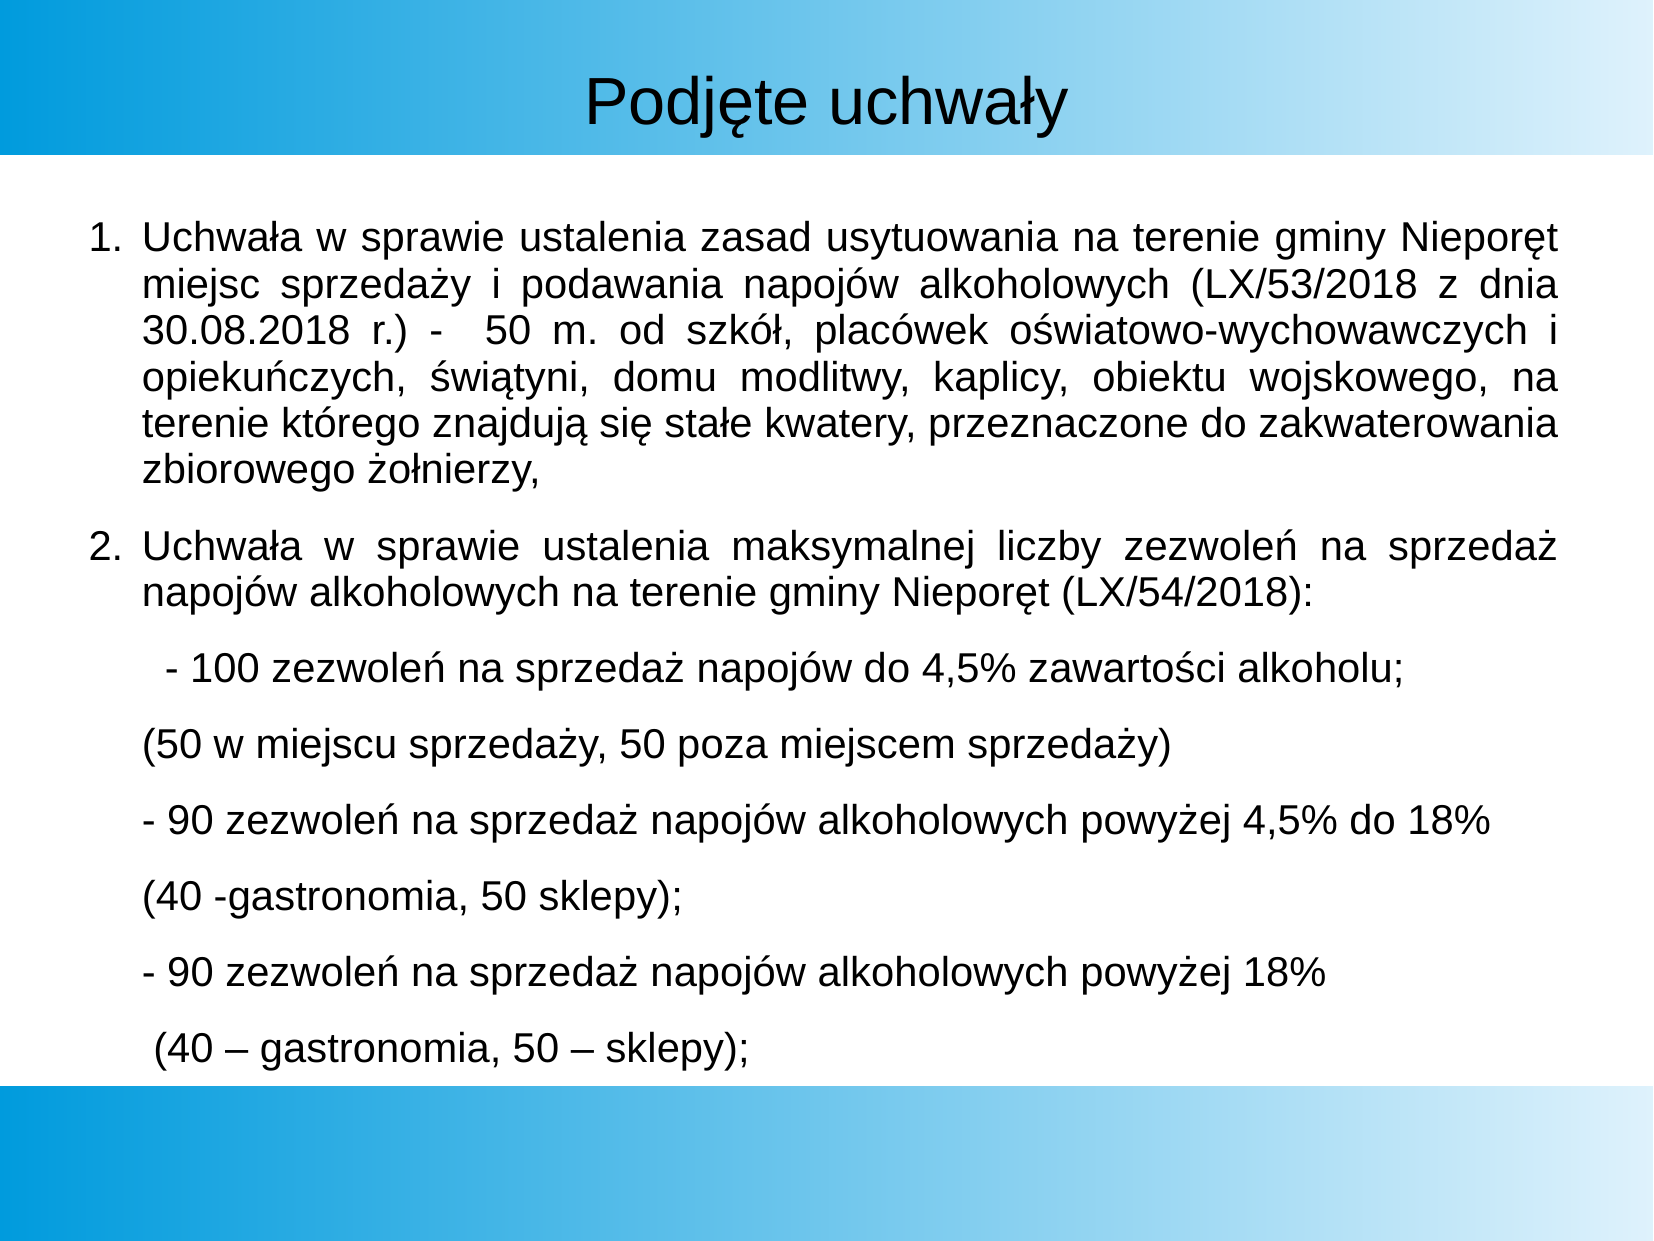

# Podjęte uchwały
Uchwała w sprawie ustalenia zasad usytuowania na terenie gminy Nieporęt miejsc sprzedaży i podawania napojów alkoholowych (LX/53/2018 z dnia 30.08.2018 r.) - 50 m. od szkół, placówek oświatowo-wychowawczych i opiekuńczych, świątyni, domu modlitwy, kaplicy, obiektu wojskowego, na terenie którego znajdują się stałe kwatery, przeznaczone do zakwaterowania zbiorowego żołnierzy,
Uchwała w sprawie ustalenia maksymalnej liczby zezwoleń na sprzedaż napojów alkoholowych na terenie gminy Nieporęt (LX/54/2018):
 - 100 zezwoleń na sprzedaż napojów do 4,5% zawartości alkoholu;
(50 w miejscu sprzedaży, 50 poza miejscem sprzedaży)
- 90 zezwoleń na sprzedaż napojów alkoholowych powyżej 4,5% do 18%
(40 -gastronomia, 50 sklepy);
- 90 zezwoleń na sprzedaż napojów alkoholowych powyżej 18%
 (40 – gastronomia, 50 – sklepy);